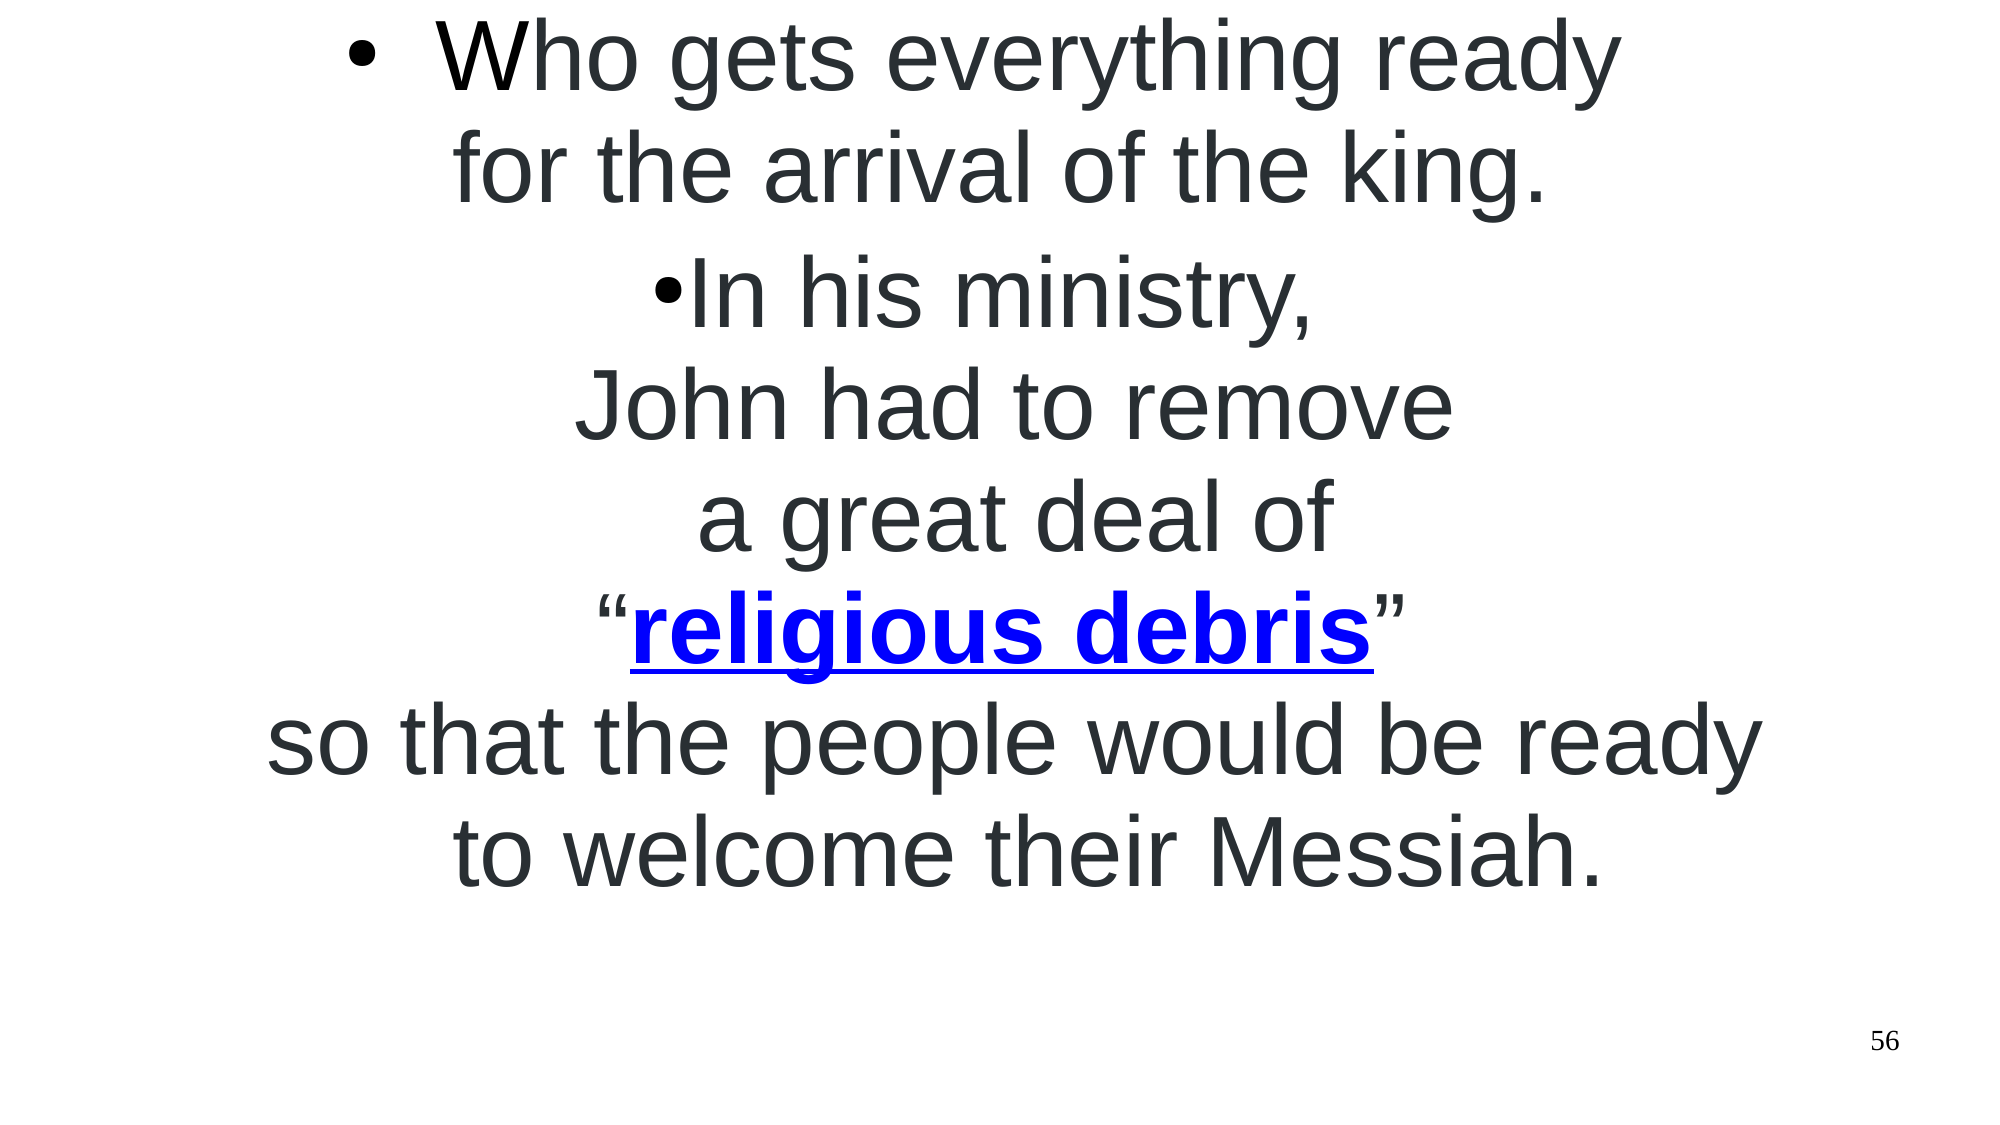

# Who gets everything ready for the arrival of the king.
In his ministry,
John had to remove
 a great deal of
“religious debris”
so that the people would be ready
 to welcome their Messiah.
56